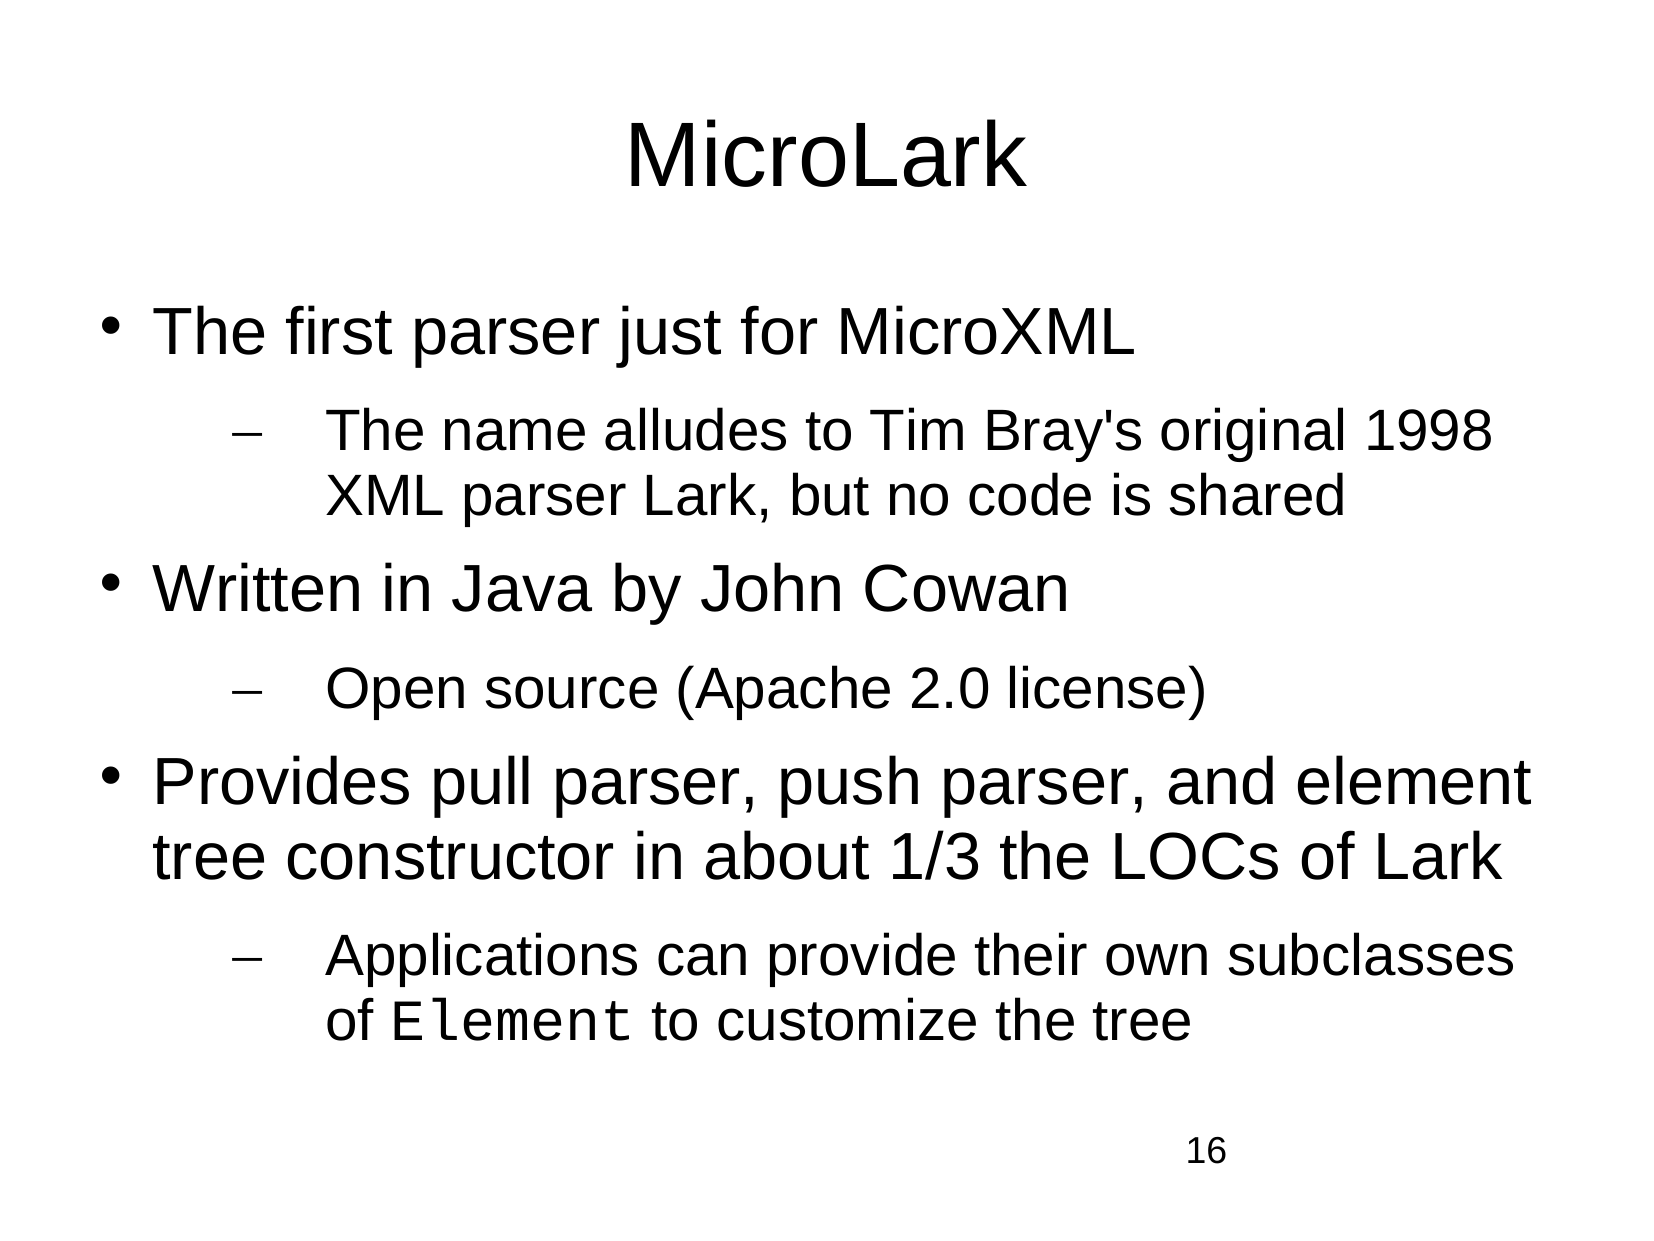

# MicroLark
The first parser just for MicroXML
The name alludes to Tim Bray's original 1998 XML parser Lark, but no code is shared
Written in Java by John Cowan
Open source (Apache 2.0 license)
Provides pull parser, push parser, and element tree constructor in about 1/3 the LOCs of Lark
Applications can provide their own subclasses of Element to customize the tree
16